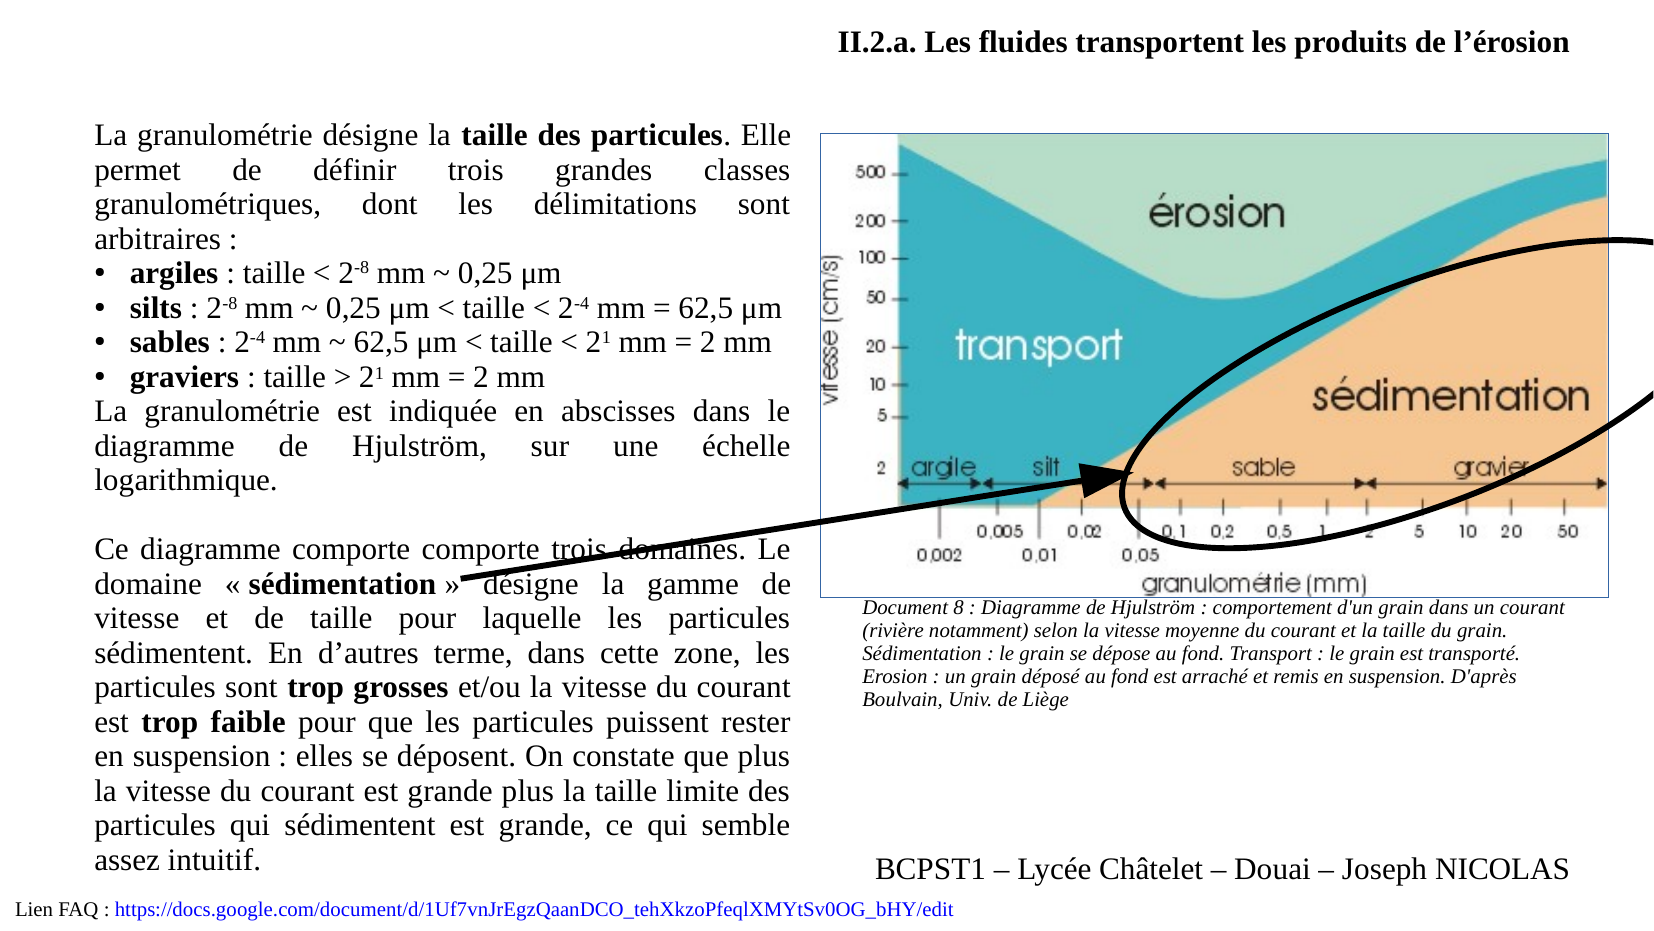

II.2.a. Les fluides transportent les produits de l’érosion
La granulométrie désigne la taille des particules. Elle permet de définir trois grandes classes granulométriques, dont les délimitations sont arbitraires :
argiles : taille < 2-8 mm ~ 0,25 μm
silts : 2-8 mm ~ 0,25 μm < taille < 2-4 mm = 62,5 μm
sables : 2-4 mm ~ 62,5 μm < taille < 21 mm = 2 mm
graviers : taille > 21 mm = 2 mm
La granulométrie est indiquée en abscisses dans le diagramme de Hjulström, sur une échelle logarithmique.
Ce diagramme comporte comporte trois domaines. Le domaine « sédimentation » désigne la gamme de vitesse et de taille pour laquelle les particules sédimentent. En d’autres terme, dans cette zone, les particules sont trop grosses et/ou la vitesse du courant est trop faible pour que les particules puissent rester en suspension : elles se déposent. On constate que plus la vitesse du courant est grande plus la taille limite des particules qui sédimentent est grande, ce qui semble assez intuitif.
Document 8 : Diagramme de Hjulström : comportement d'un grain dans un courant (rivière notamment) selon la vitesse moyenne du courant et la taille du grain. Sédimentation : le grain se dépose au fond. Transport : le grain est transporté. Erosion : un grain déposé au fond est arraché et remis en suspension. D'après Boulvain, Univ. de Liège
BCPST1 – Lycée Châtelet – Douai – Joseph NICOLAS
Lien FAQ : https://docs.google.com/document/d/1Uf7vnJrEgzQaanDCO_tehXkzoPfeqlXMYtSv0OG_bHY/edit